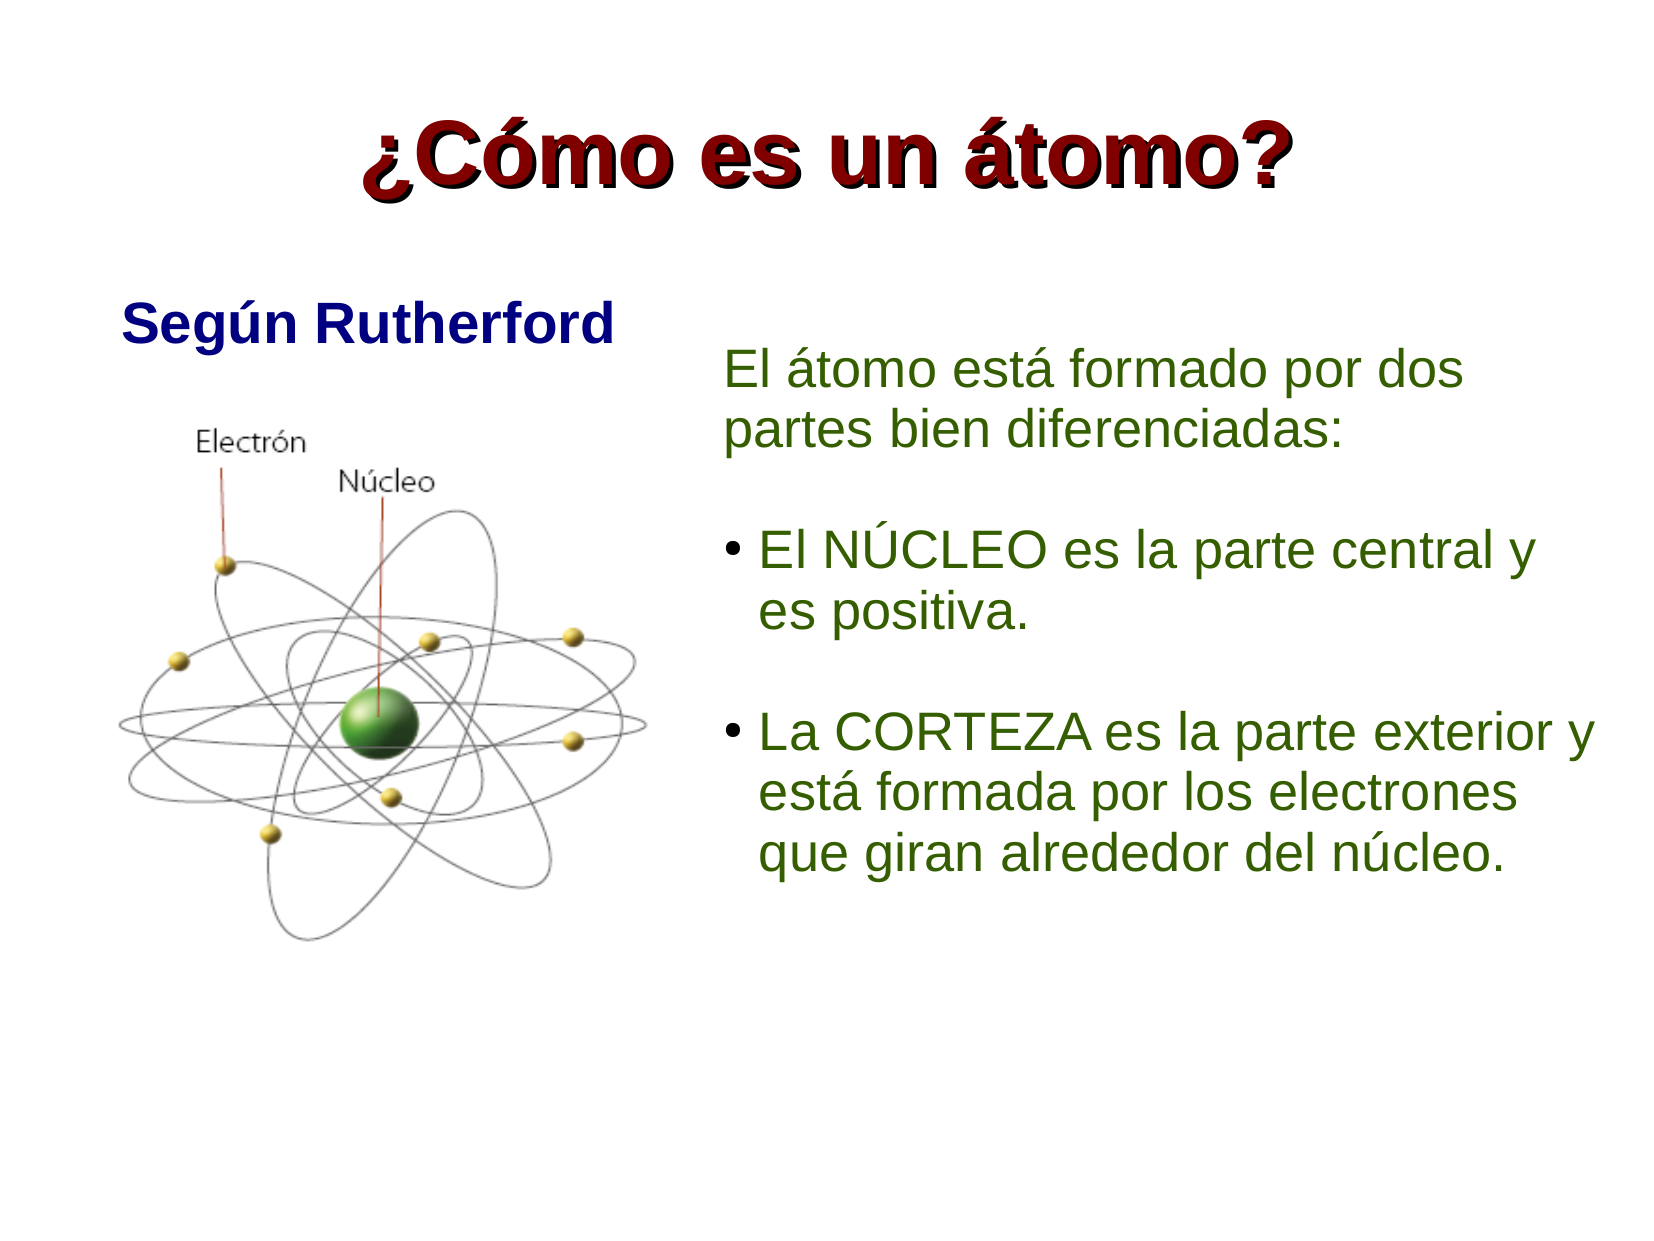

# ¿Cómo es un átomo?
Según Rutherford
El átomo está formado por dos partes bien diferenciadas:
El NÚCLEO es la parte central y es positiva.
La CORTEZA es la parte exterior y está formada por los electrones que giran alrededor del núcleo.